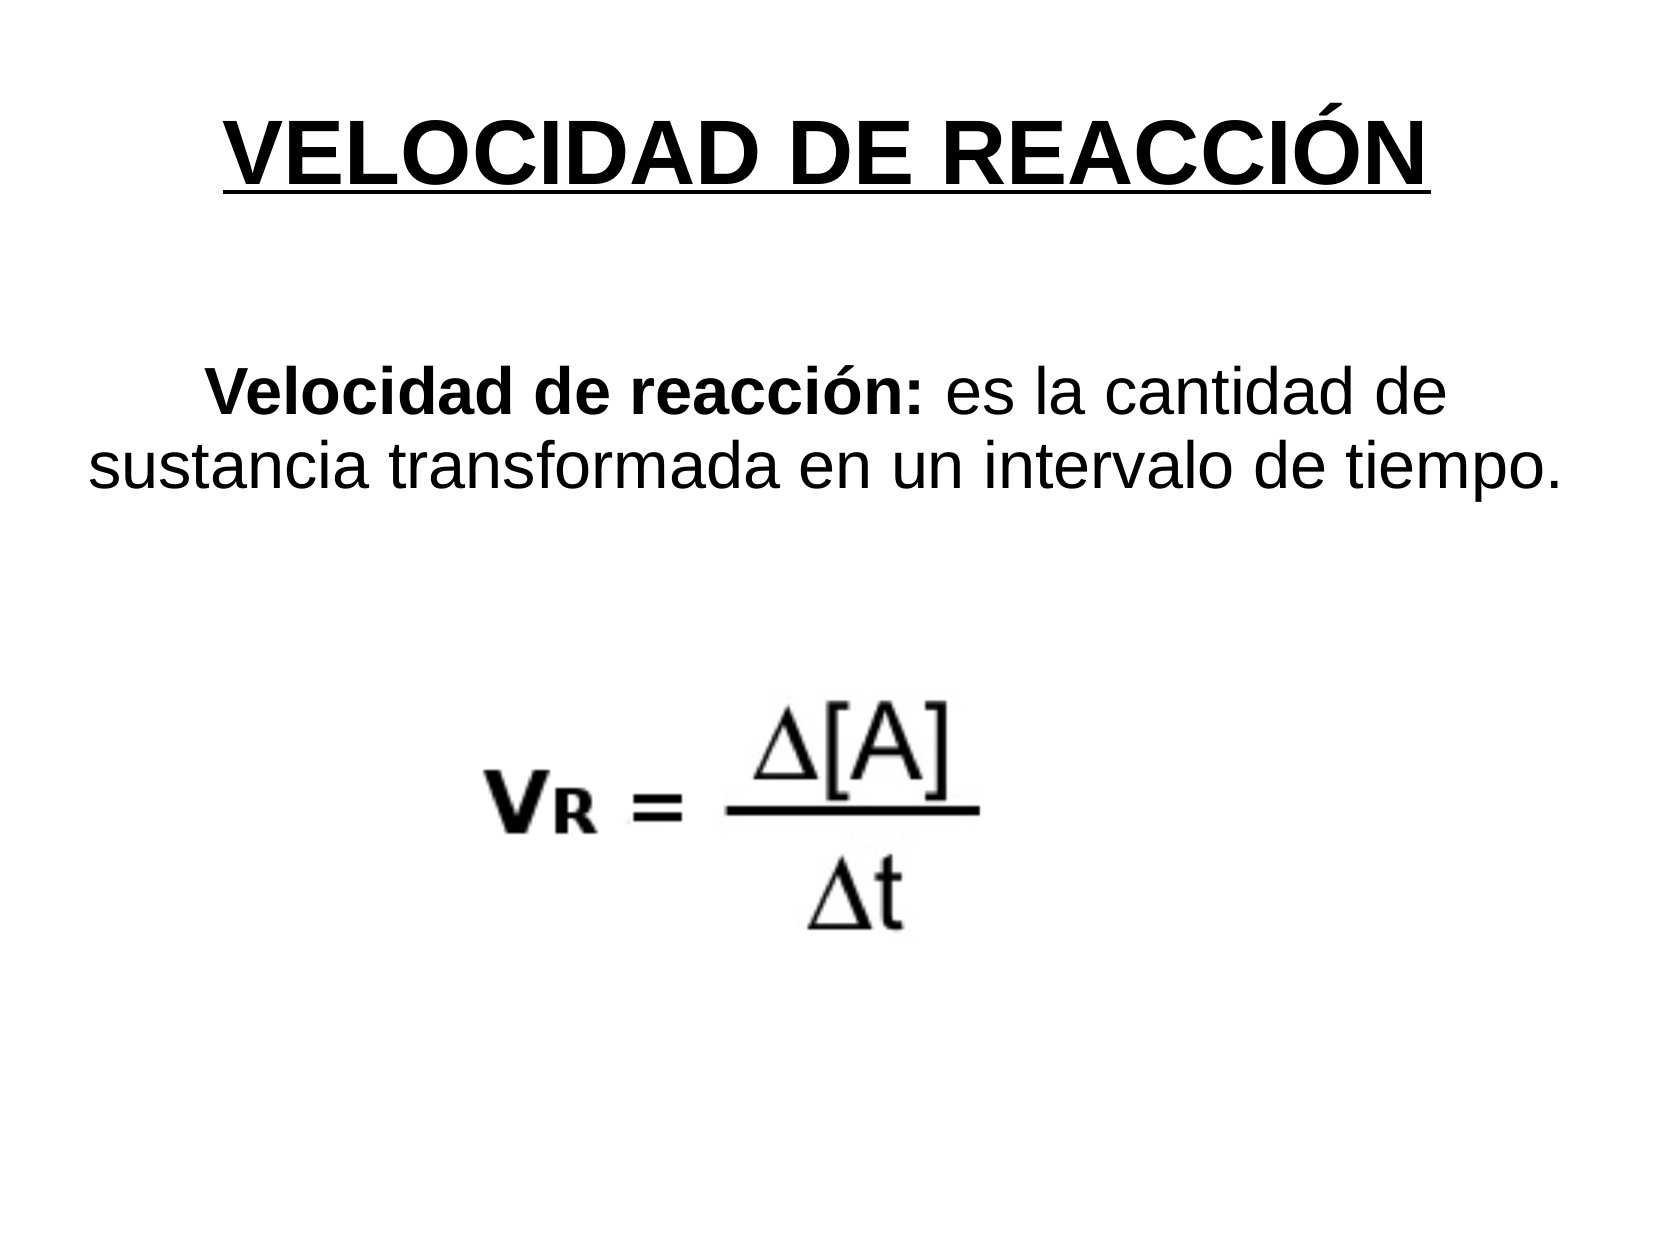

# VELOCIDAD DE REACCIÓN
Velocidad de reacción: es la cantidad de sustancia transformada en un intervalo de tiempo.